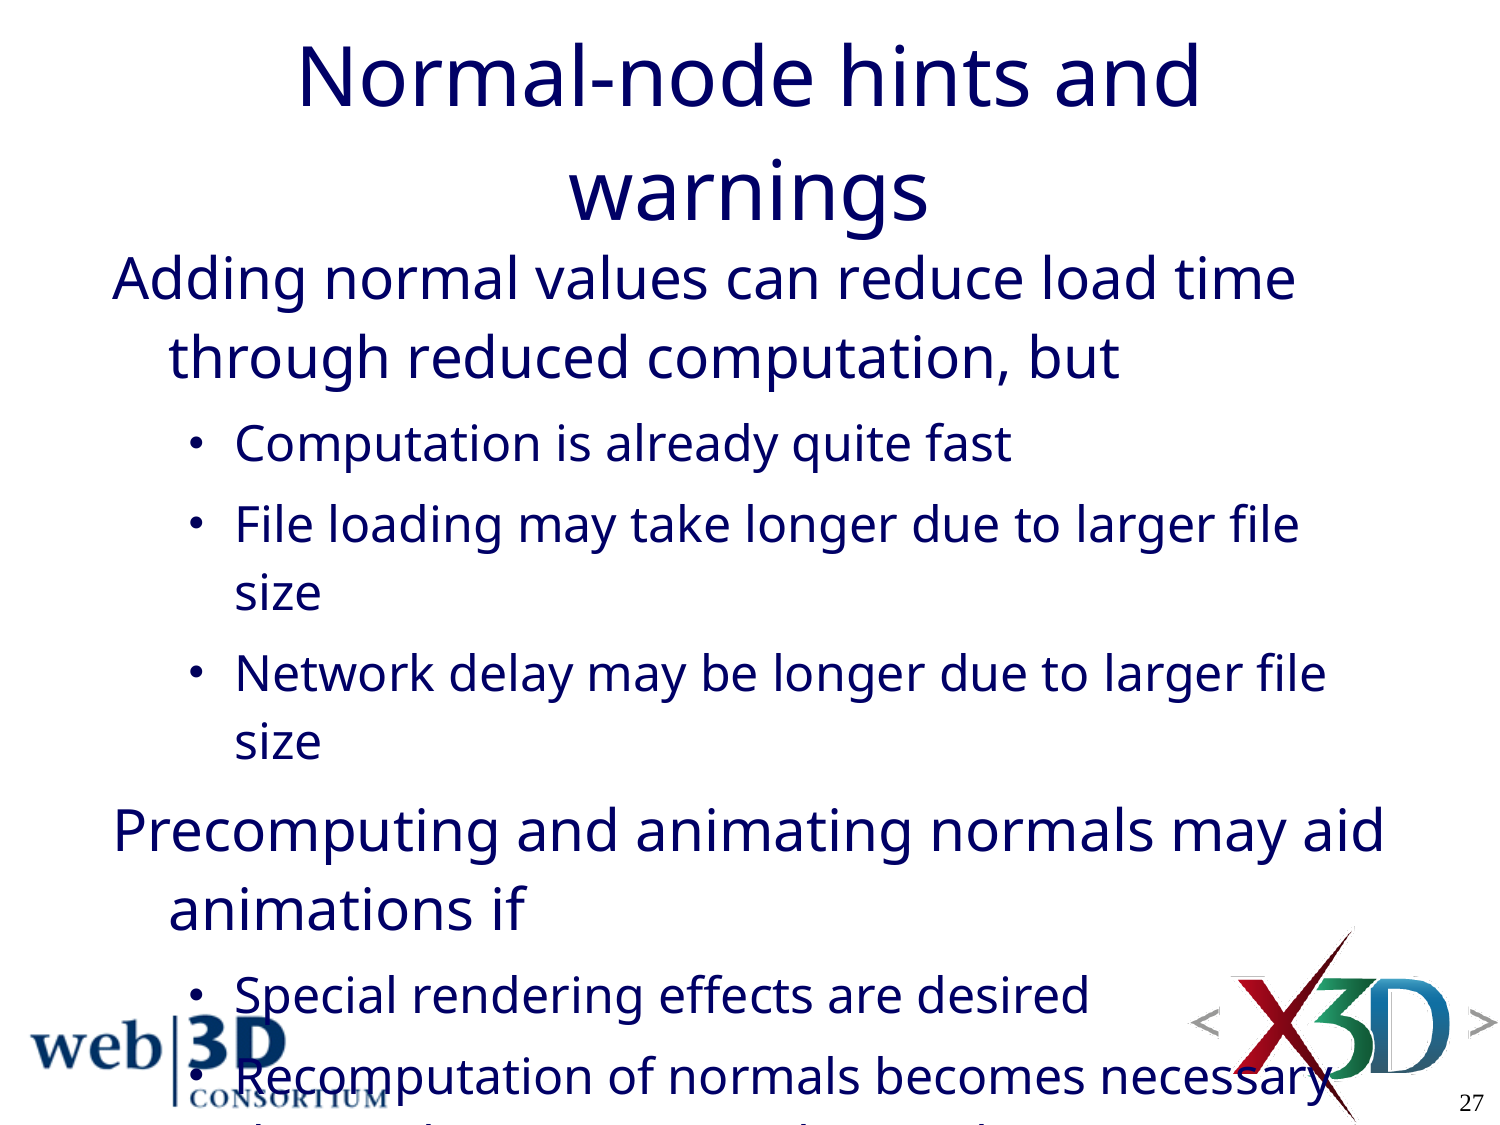

# Normal-node hints and warnings
Adding normal values can reduce load time through reduced computation, but
Computation is already quite fast
File loading may take longer due to larger file size
Network delay may be longer due to larger file size
Precomputing and animating normals may aid animations if
Special rendering effects are desired
Recomputation of normals becomes necessary due to changes in complex mesh geometry